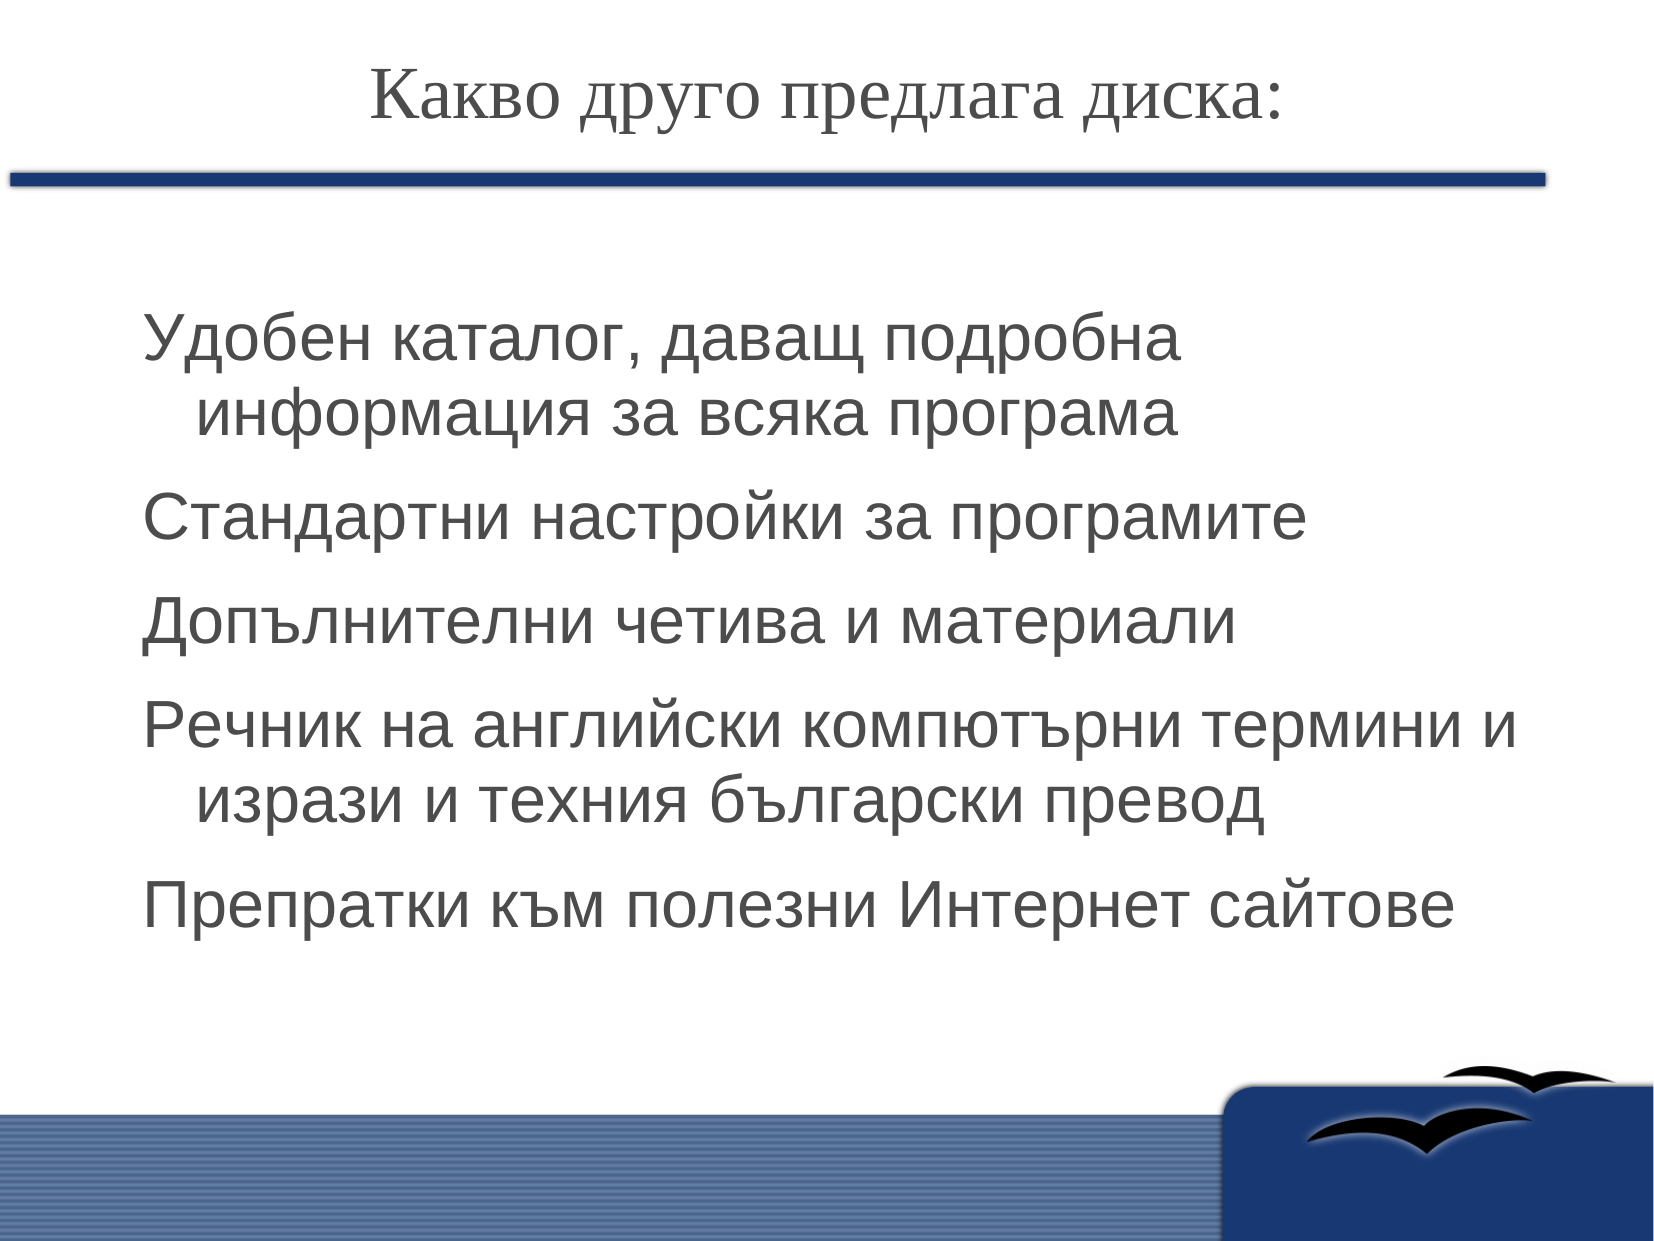

# Какво друго предлага диска:
Удобен каталог, даващ подробна информация за всяка програма
Стандартни настройки за програмите
Допълнителни четива и материали
Речник на английски компютърни термини и изрази и техния български превод
Препратки към полезни Интернет сайтове